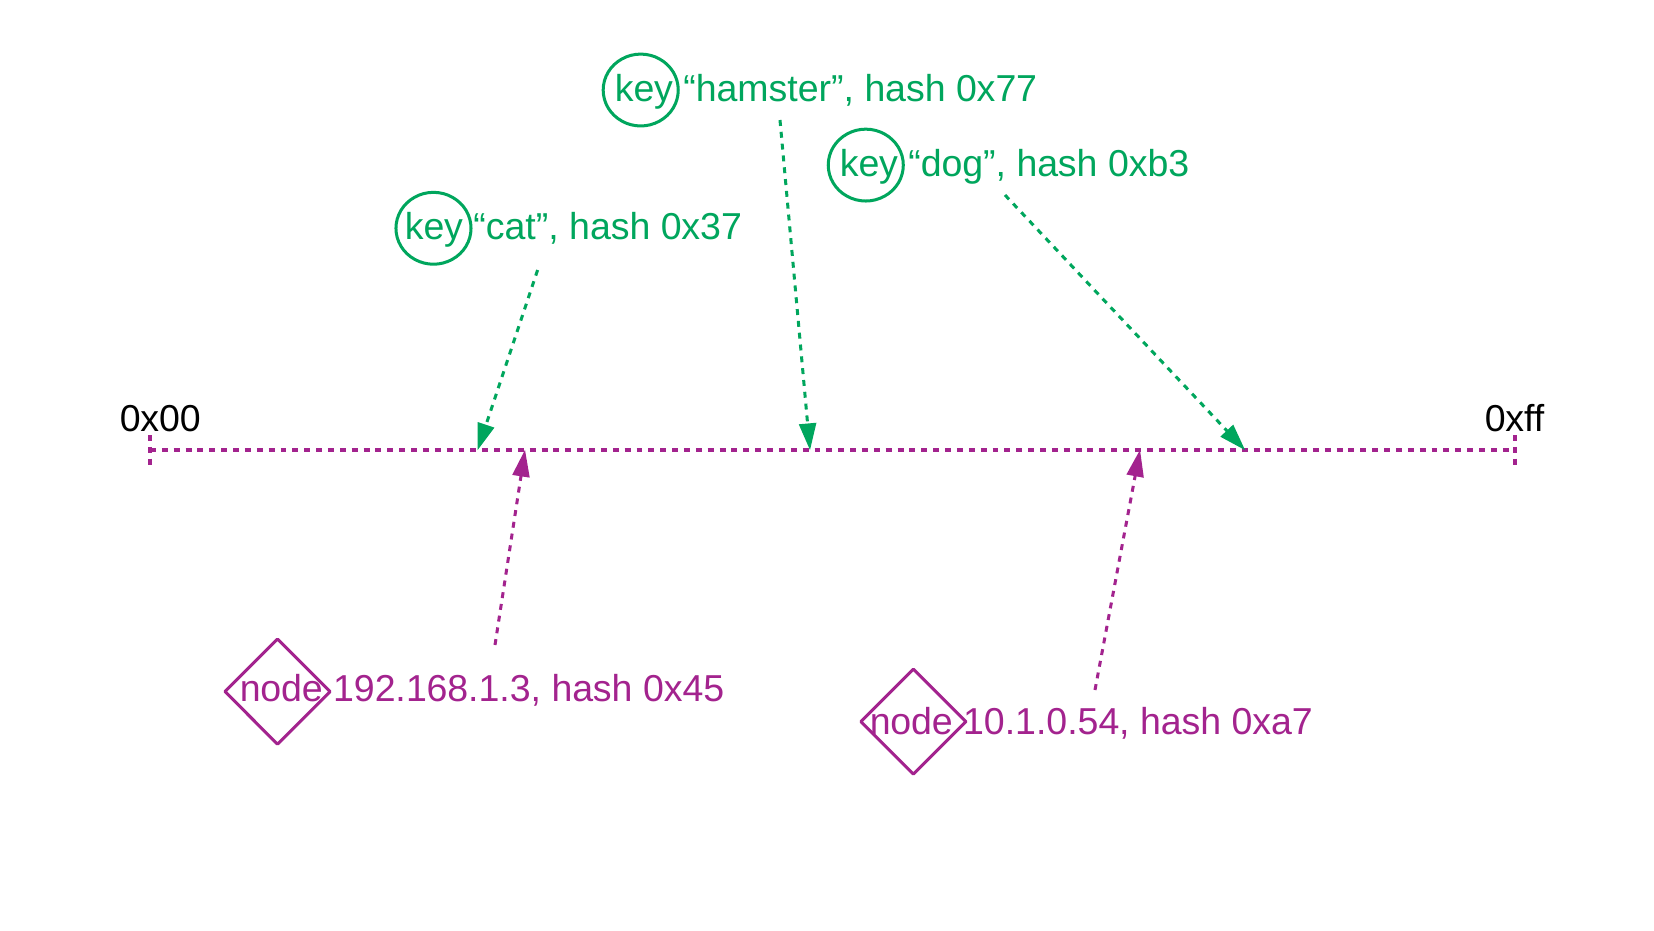

key “hamster”, hash 0x77
key “dog”, hash 0xb3
key “cat”, hash 0x37
0x00
0xff
node 192.168.1.3, hash 0x45
node 10.1.0.54, hash 0xa7